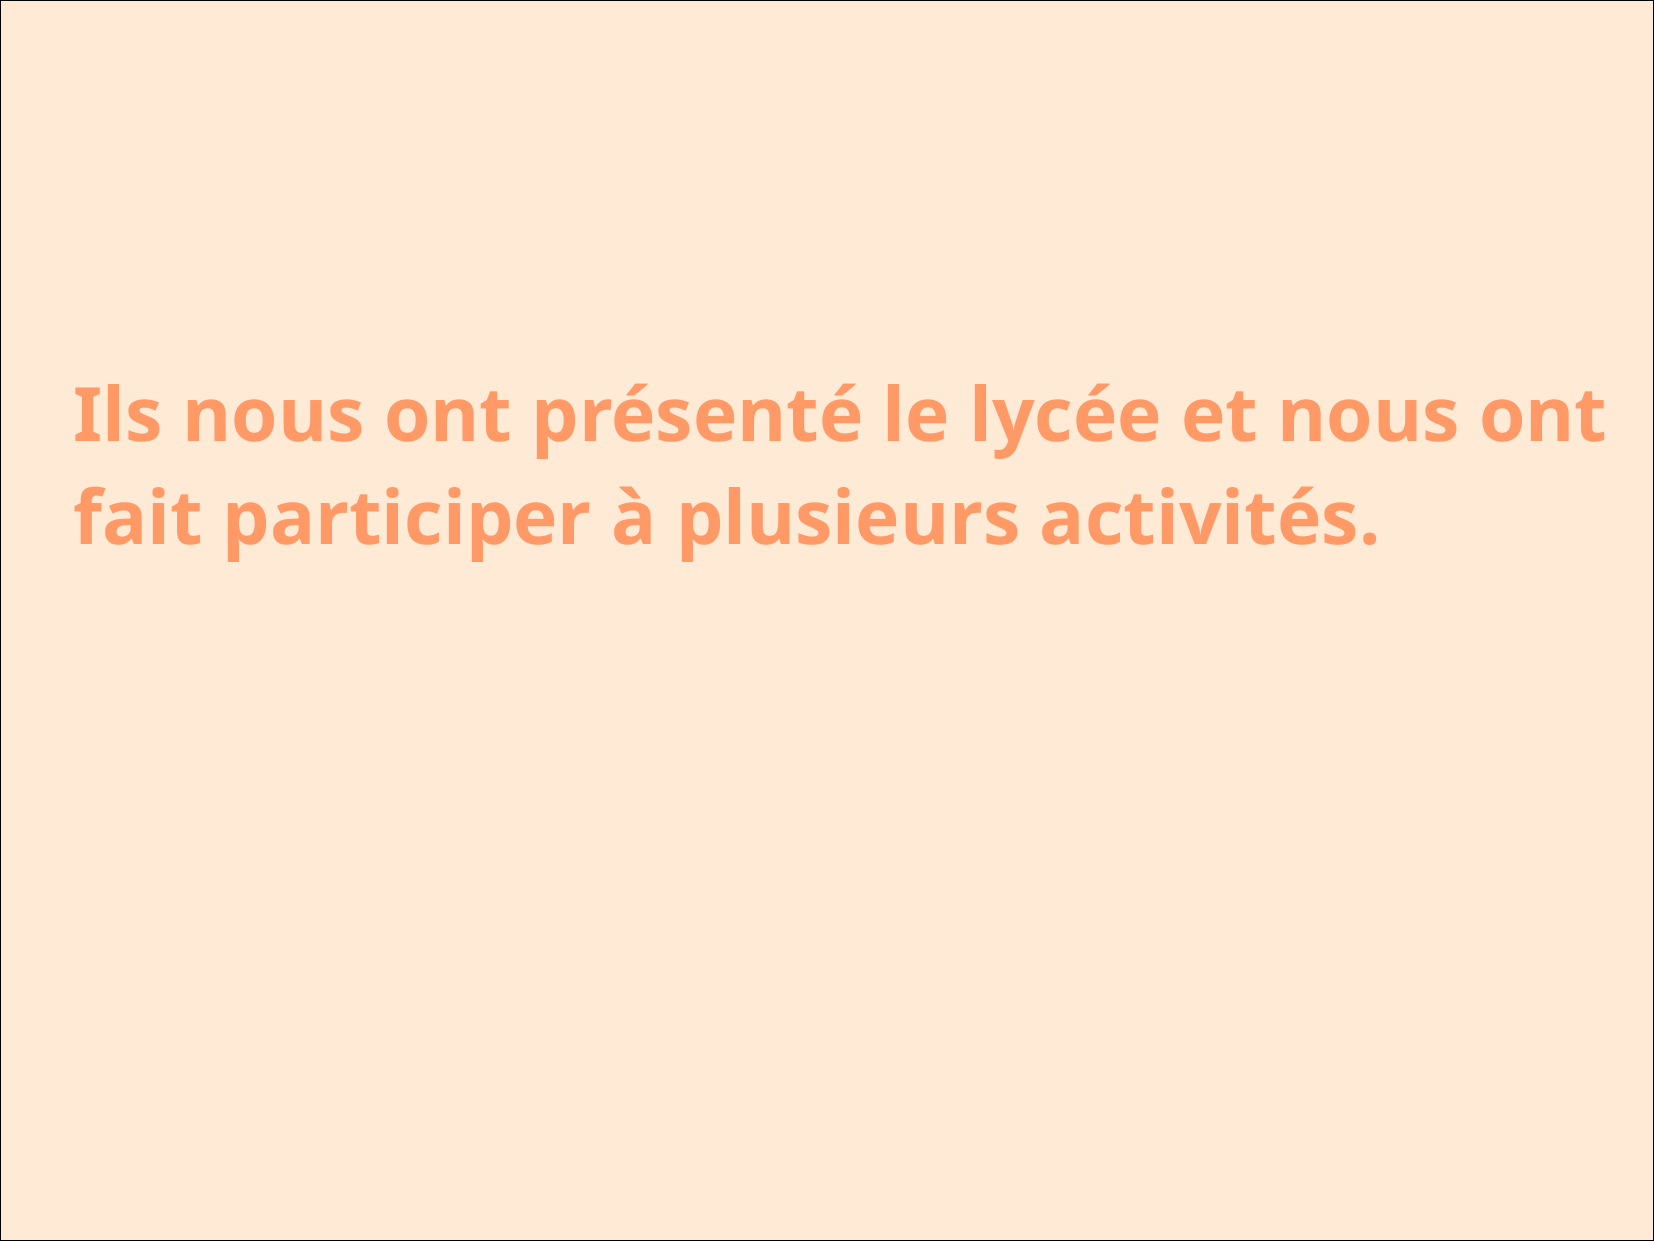

Ils nous ont présenté le lycée et nous ont fait participer à plusieurs activités.